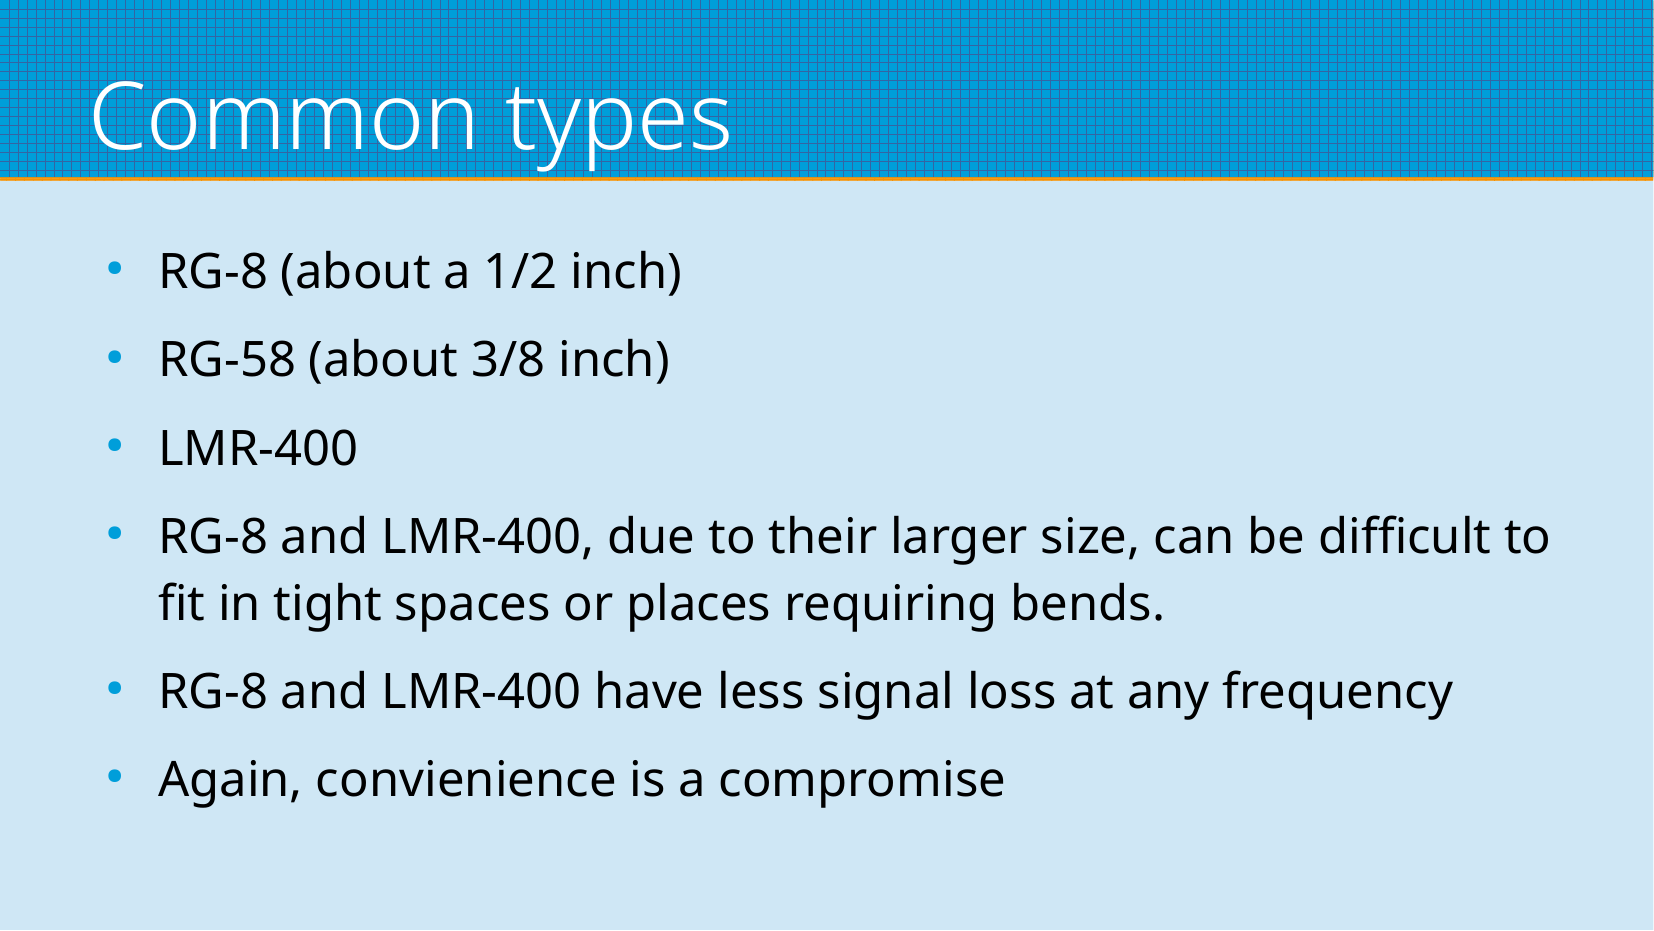

# Common types
RG-8 (about a 1/2 inch)
RG-58 (about 3/8 inch)
LMR-400
RG-8 and LMR-400, due to their larger size, can be difficult to fit in tight spaces or places requiring bends.
RG-8 and LMR-400 have less signal loss at any frequency
Again, convienience is a compromise